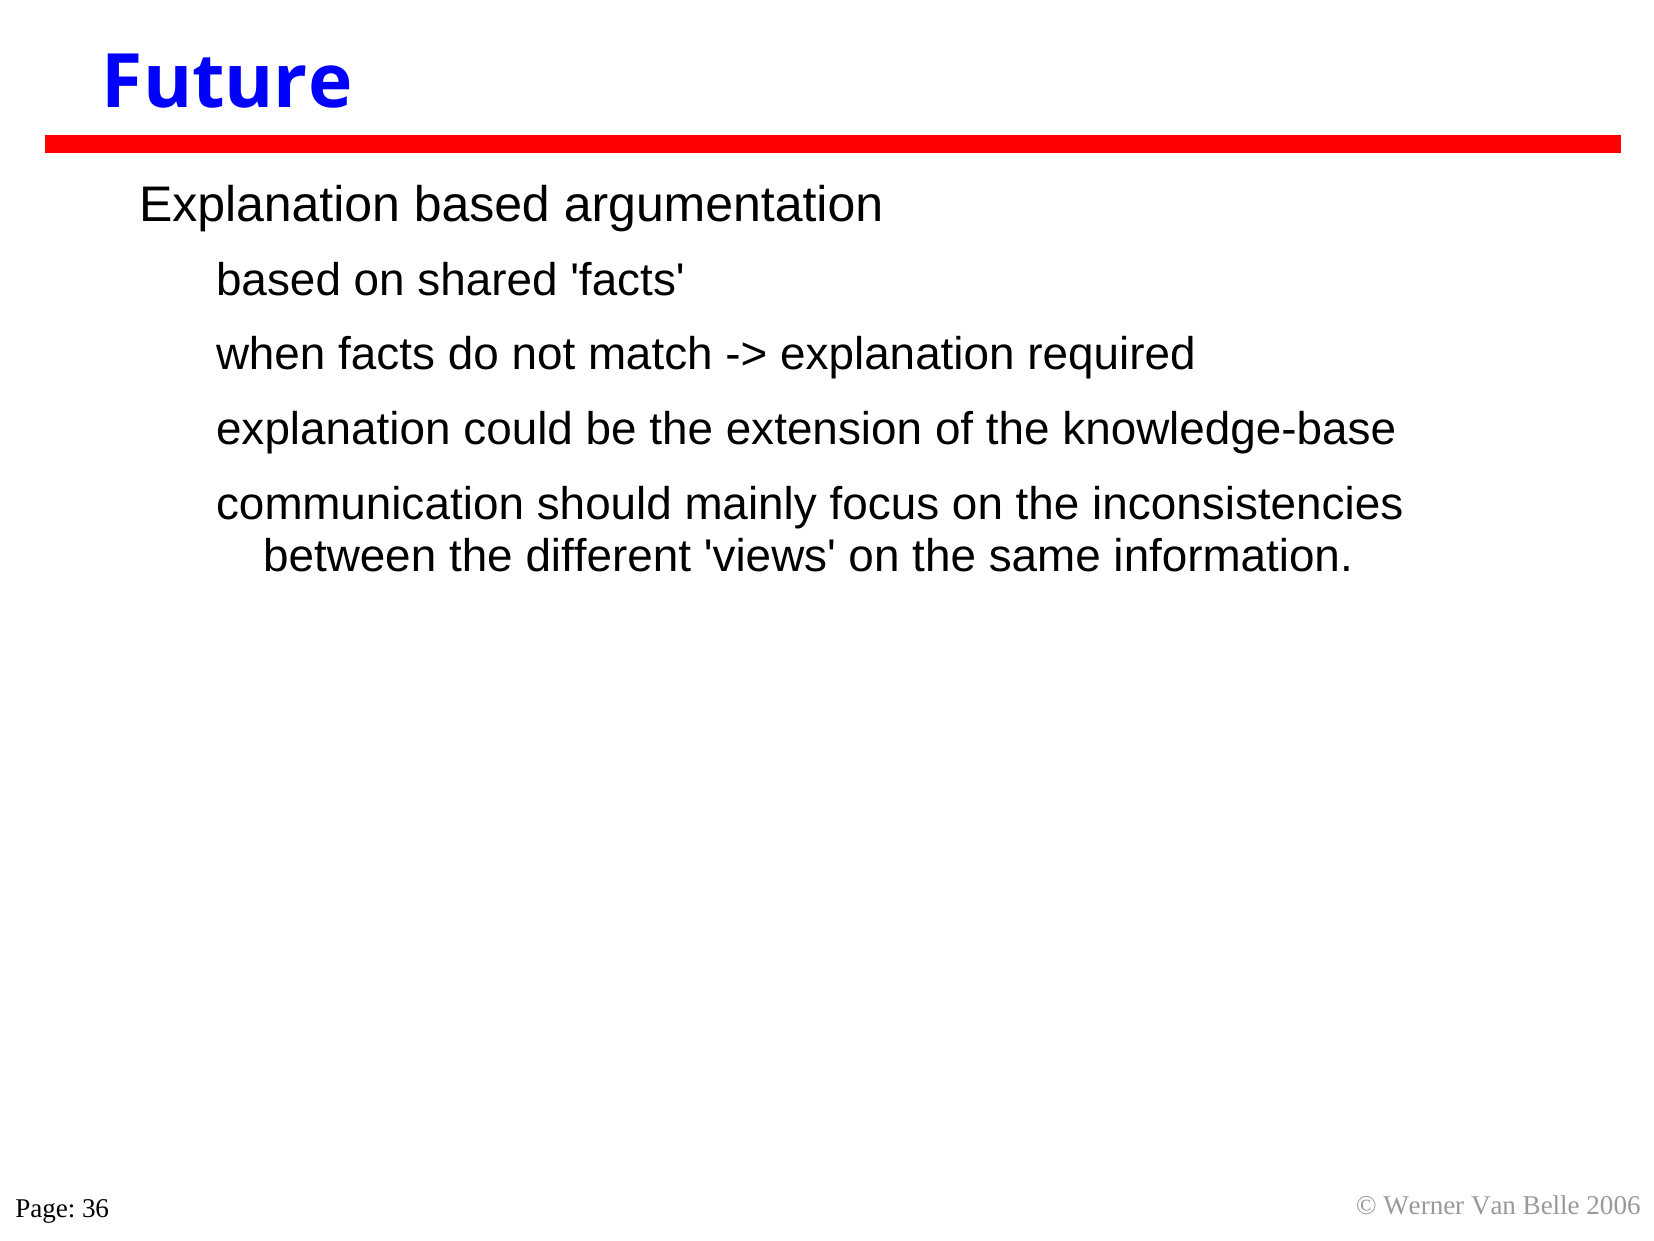

# Future
Explanation based argumentation
based on shared 'facts'
when facts do not match -> explanation required
explanation could be the extension of the knowledge-base
communication should mainly focus on the inconsistencies between the different 'views' on the same information.